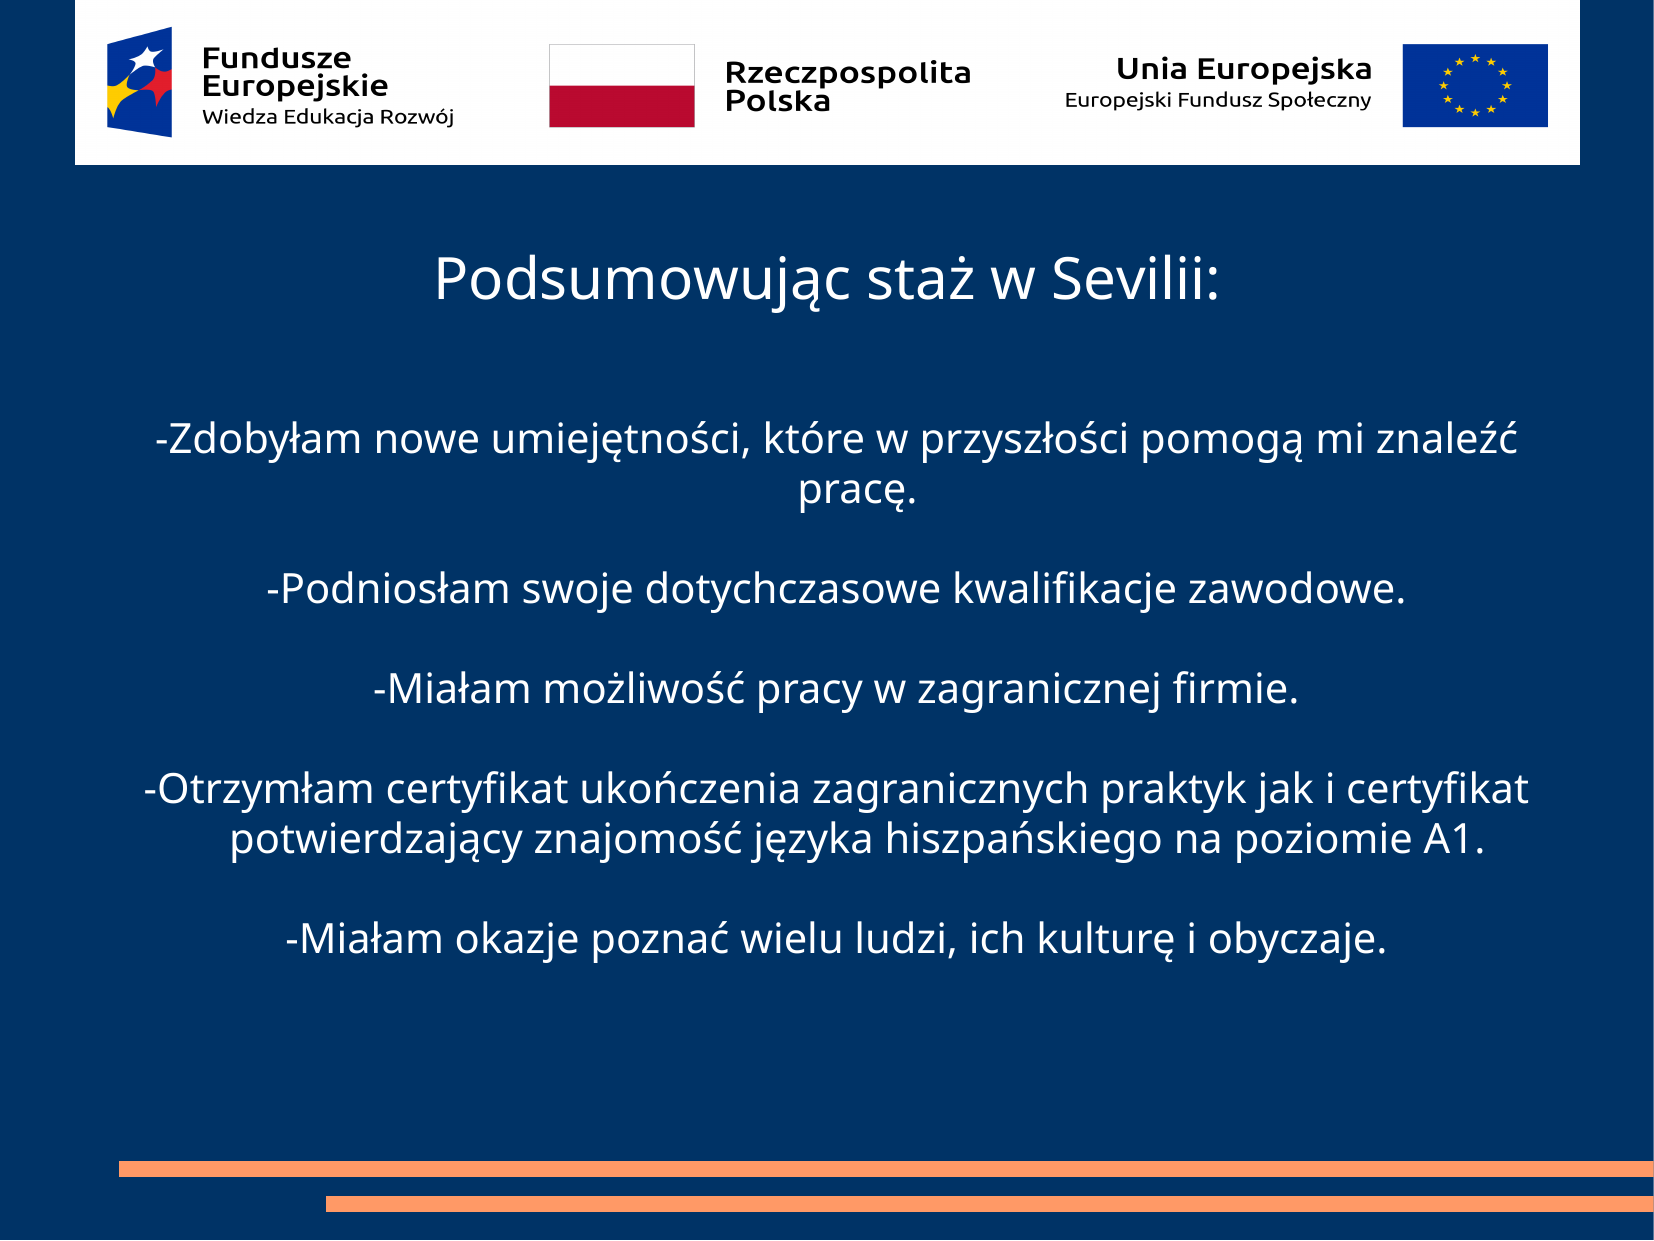

# Podsumowując staż w Sevilii:
-Zdobyłam nowe umiejętności, które w przyszłości pomogą mi znaleźć pracę.
-Podniosłam swoje dotychczasowe kwalifikacje zawodowe.
-Miałam możliwość pracy w zagranicznej firmie.
-Otrzymłam certyfikat ukończenia zagranicznych praktyk jak i certyfikat potwierdzający znajomość języka hiszpańskiego na poziomie A1.
-Miałam okazje poznać wielu ludzi, ich kulturę i obyczaje.